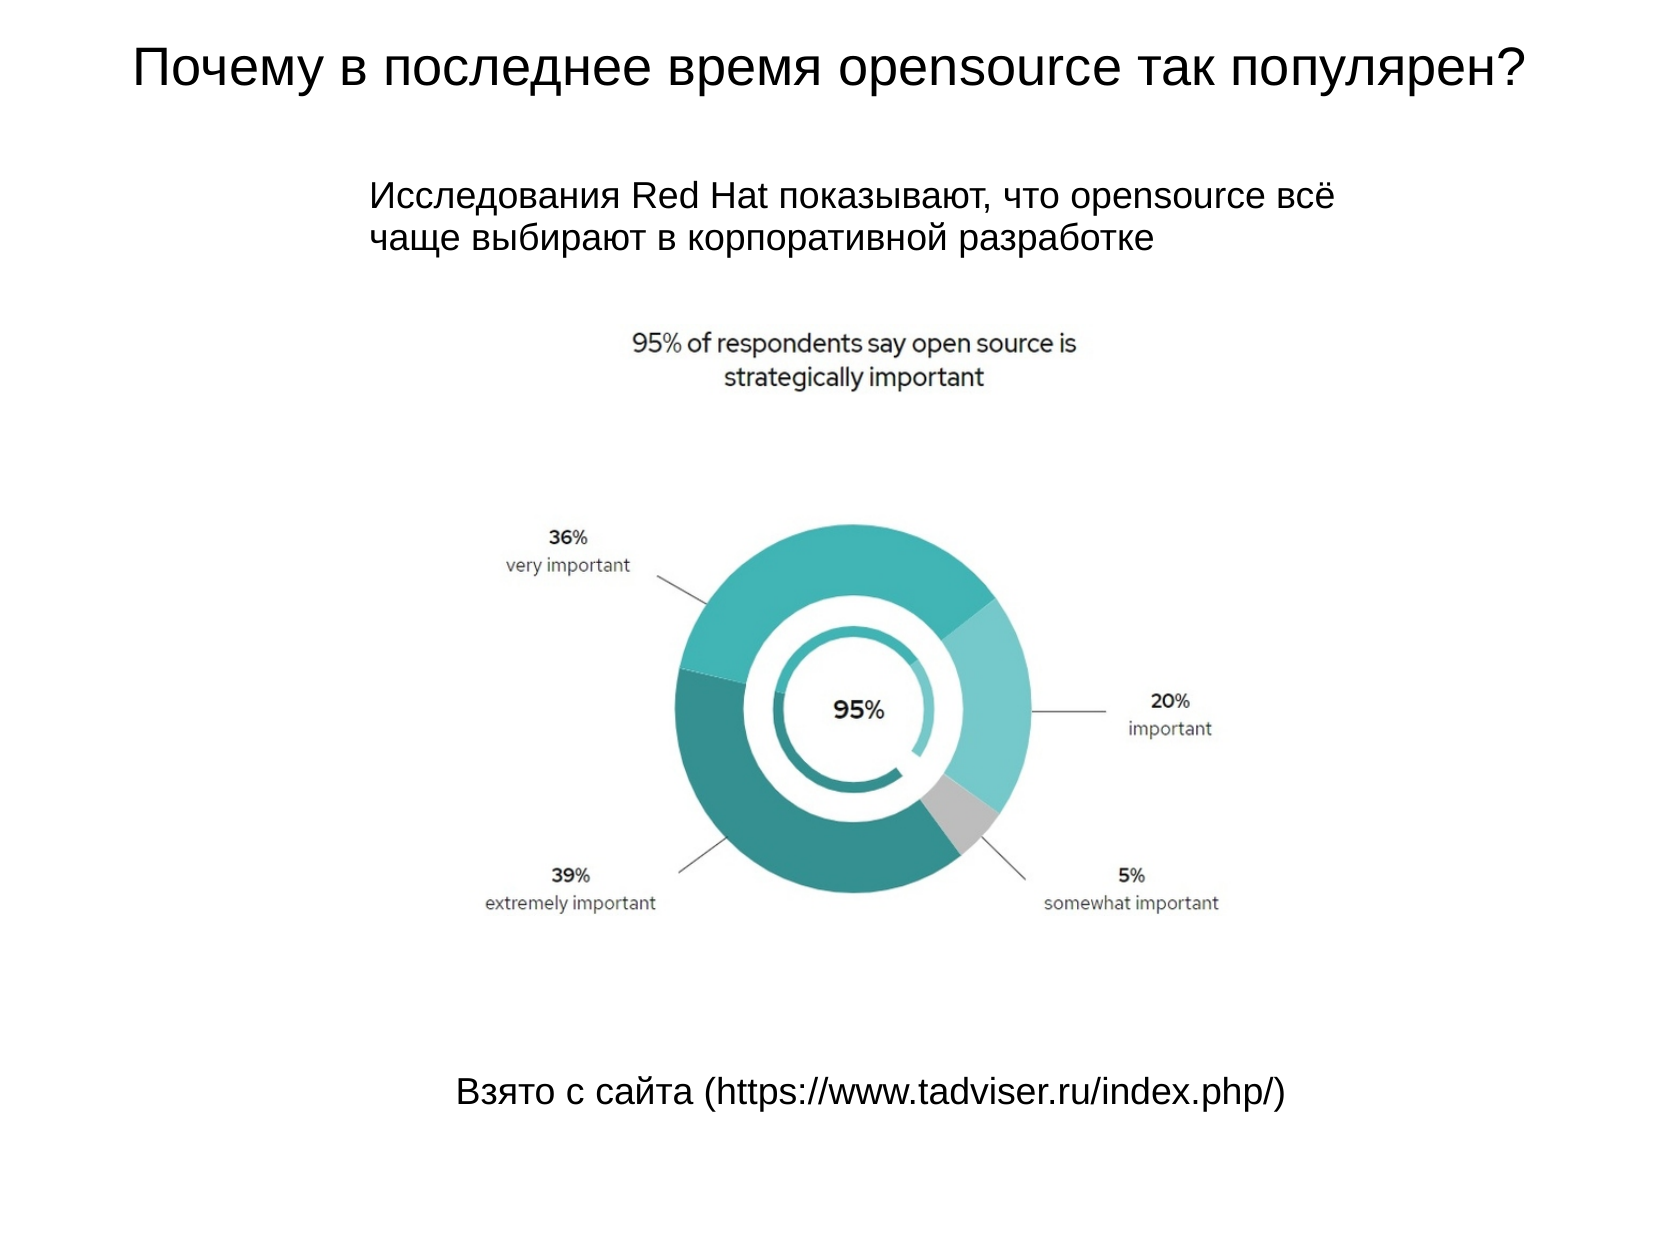

Почему в последнее время opensource так популярен?
Исследования Red Hat показывают, что opensource всё чаще выбирают в корпоративной разработке
Взято с сайта (https://www.tadviser.ru/index.php/)